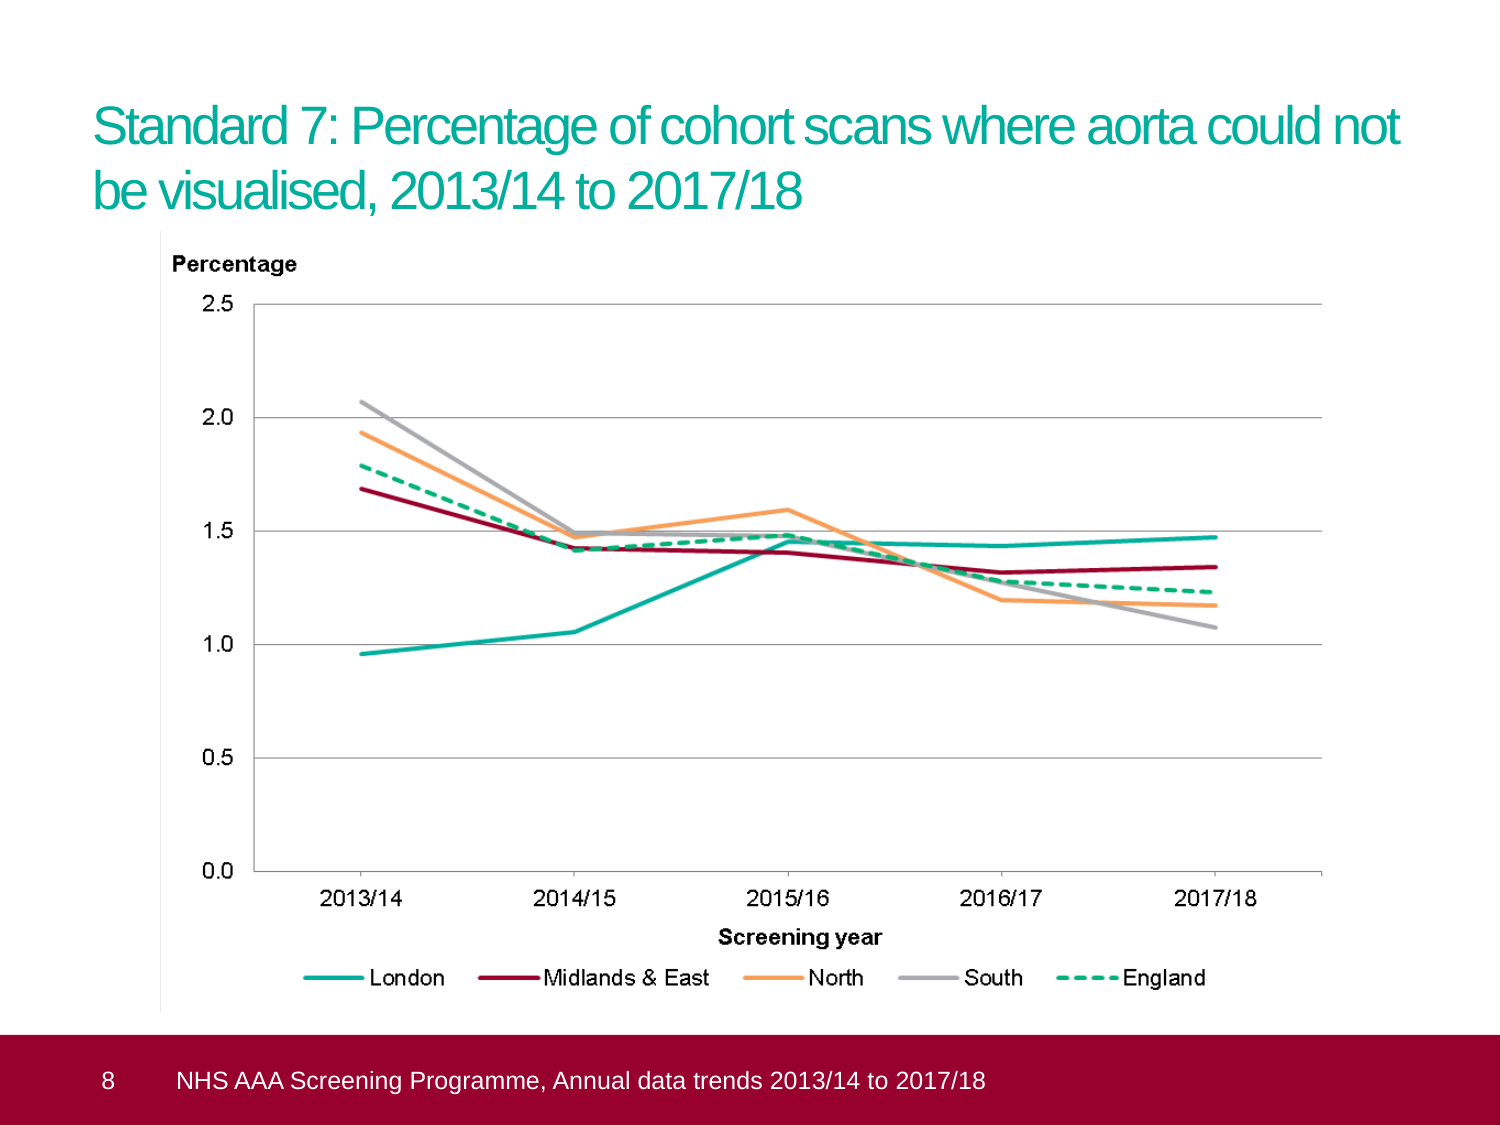

# Standard 7: Percentage of cohort scans where aorta could not be visualised, 2013/14 to 2017/18
NHS AAA Screening Programme, Annual data trends 2013/14 to 2017/18